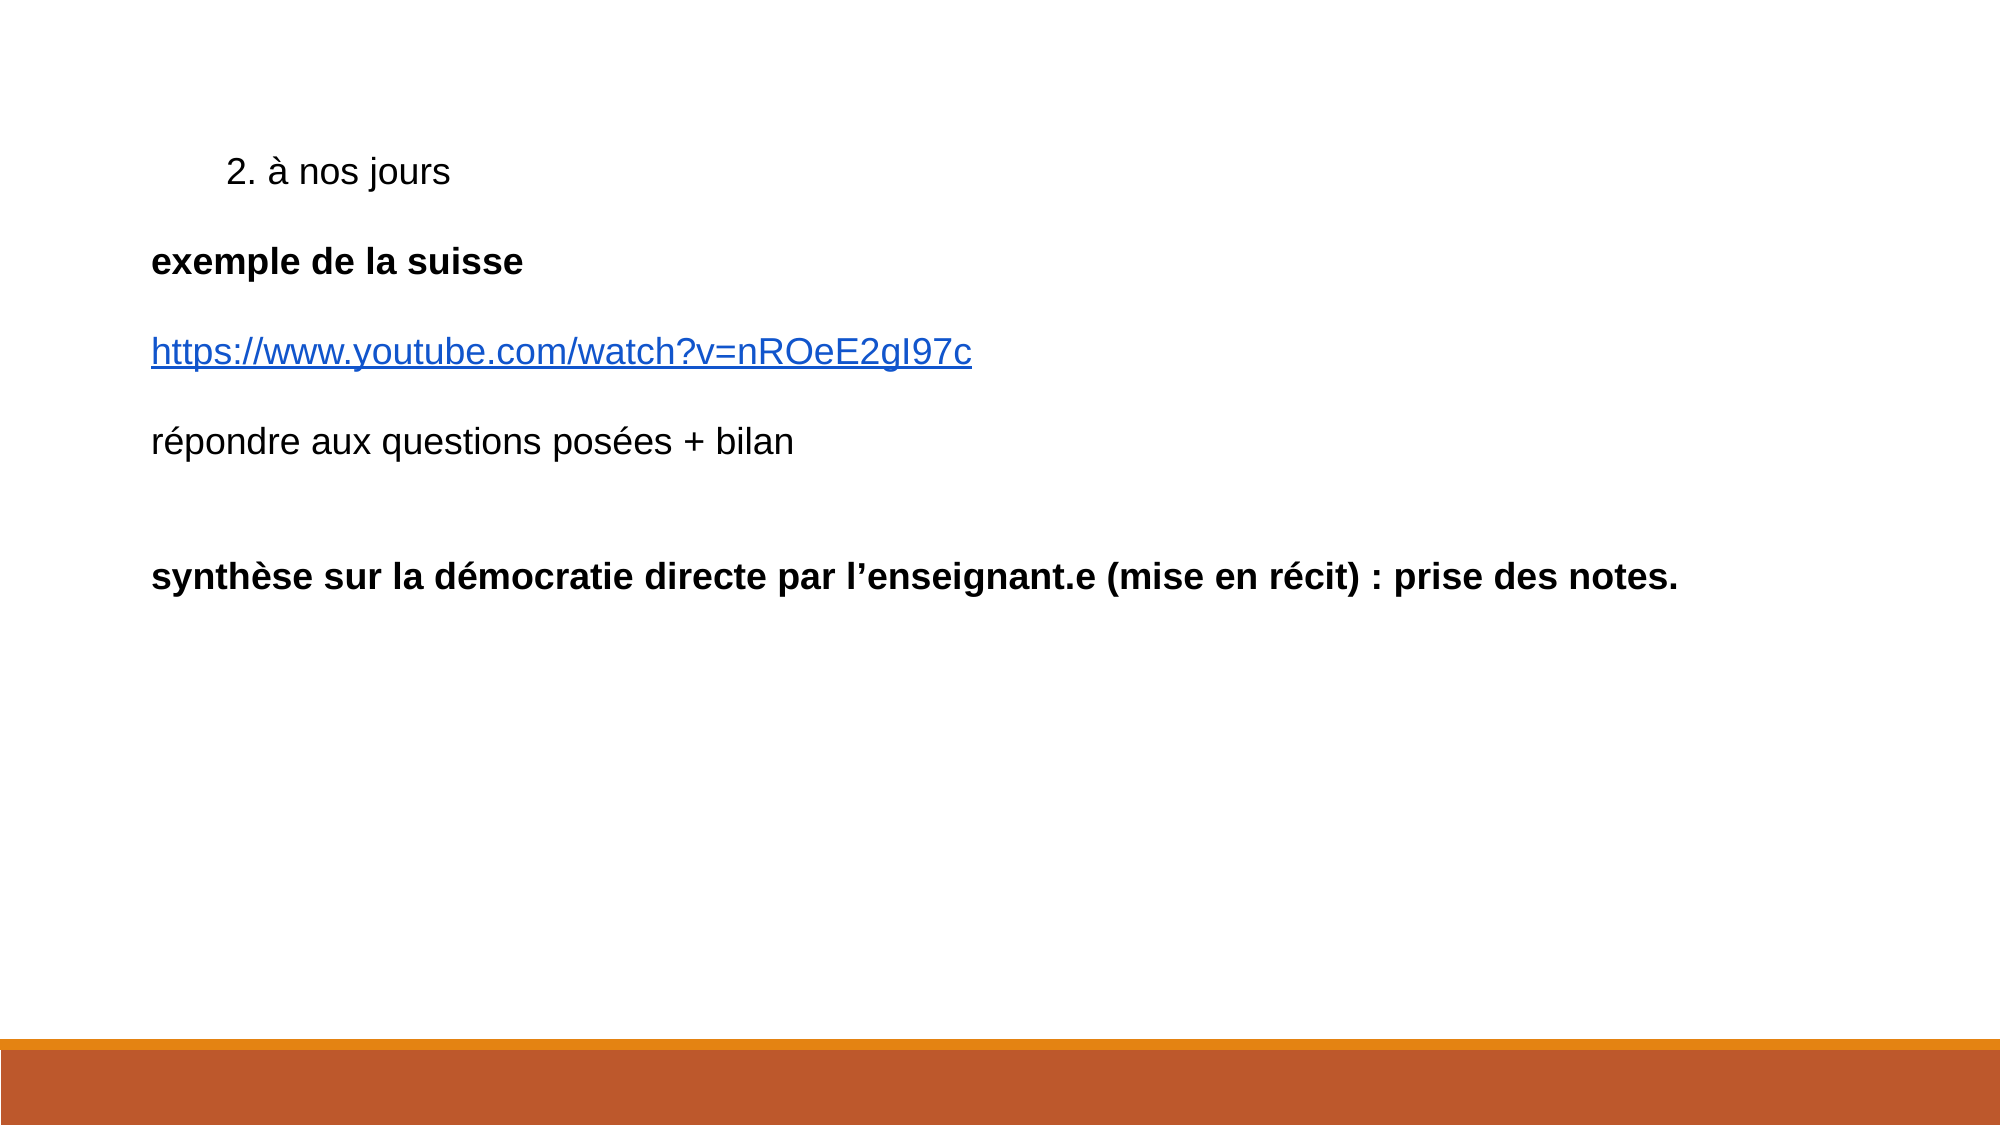

2. à nos jours
exemple de la suisse
https://www.youtube.com/watch?v=nROeE2gI97c
répondre aux questions posées + bilan
synthèse sur la démocratie directe par l’enseignant.e (mise en récit) : prise des notes.